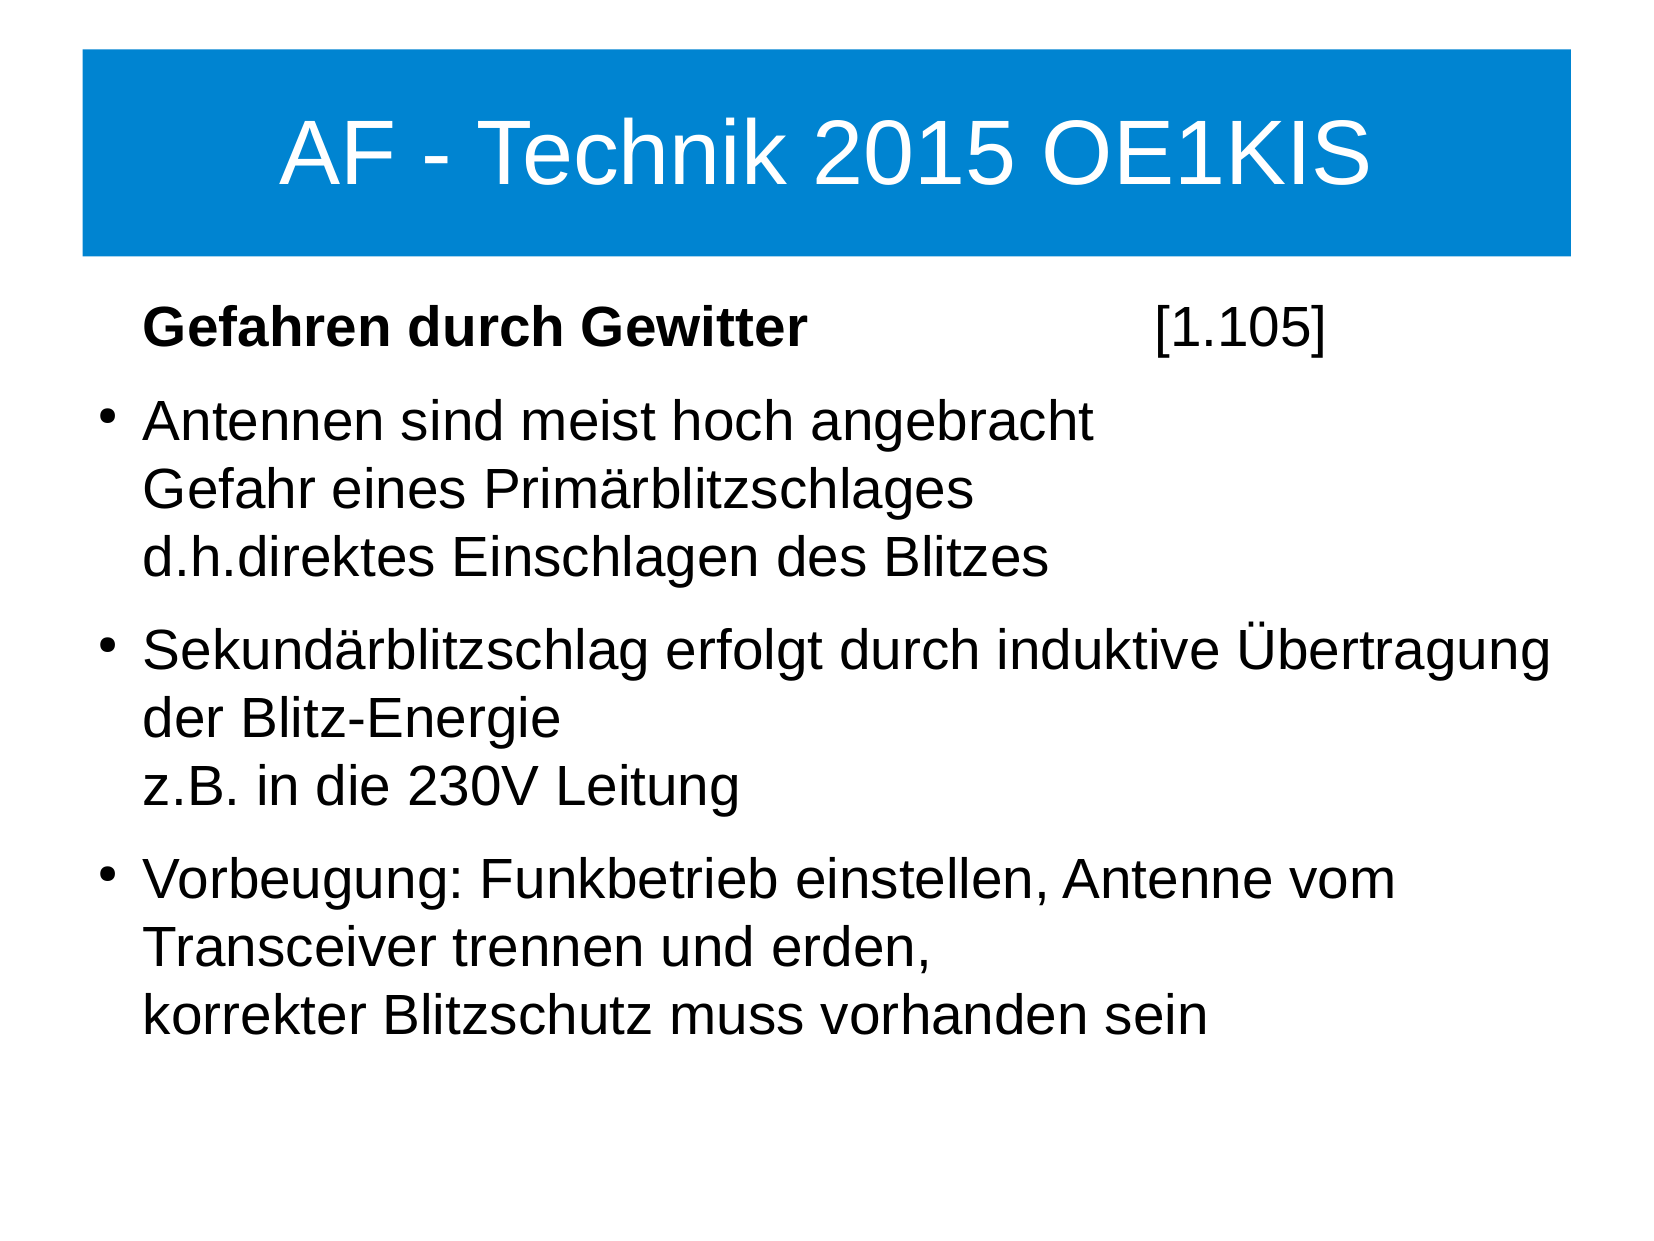

# AF - Technik 2015 OE1KIS
Gefahren durch Gewitter [1.105]
Antennen sind meist hoch angebracht
Gefahr eines Primärblitzschlages
d.h.direktes Einschlagen des Blitzes
Sekundärblitzschlag erfolgt durch induktive Übertragung der Blitz-Energie
z.B. in die 230V Leitung
Vorbeugung: Funkbetrieb einstellen, Antenne vom Transceiver trennen und erden,
korrekter Blitzschutz muss vorhanden sein